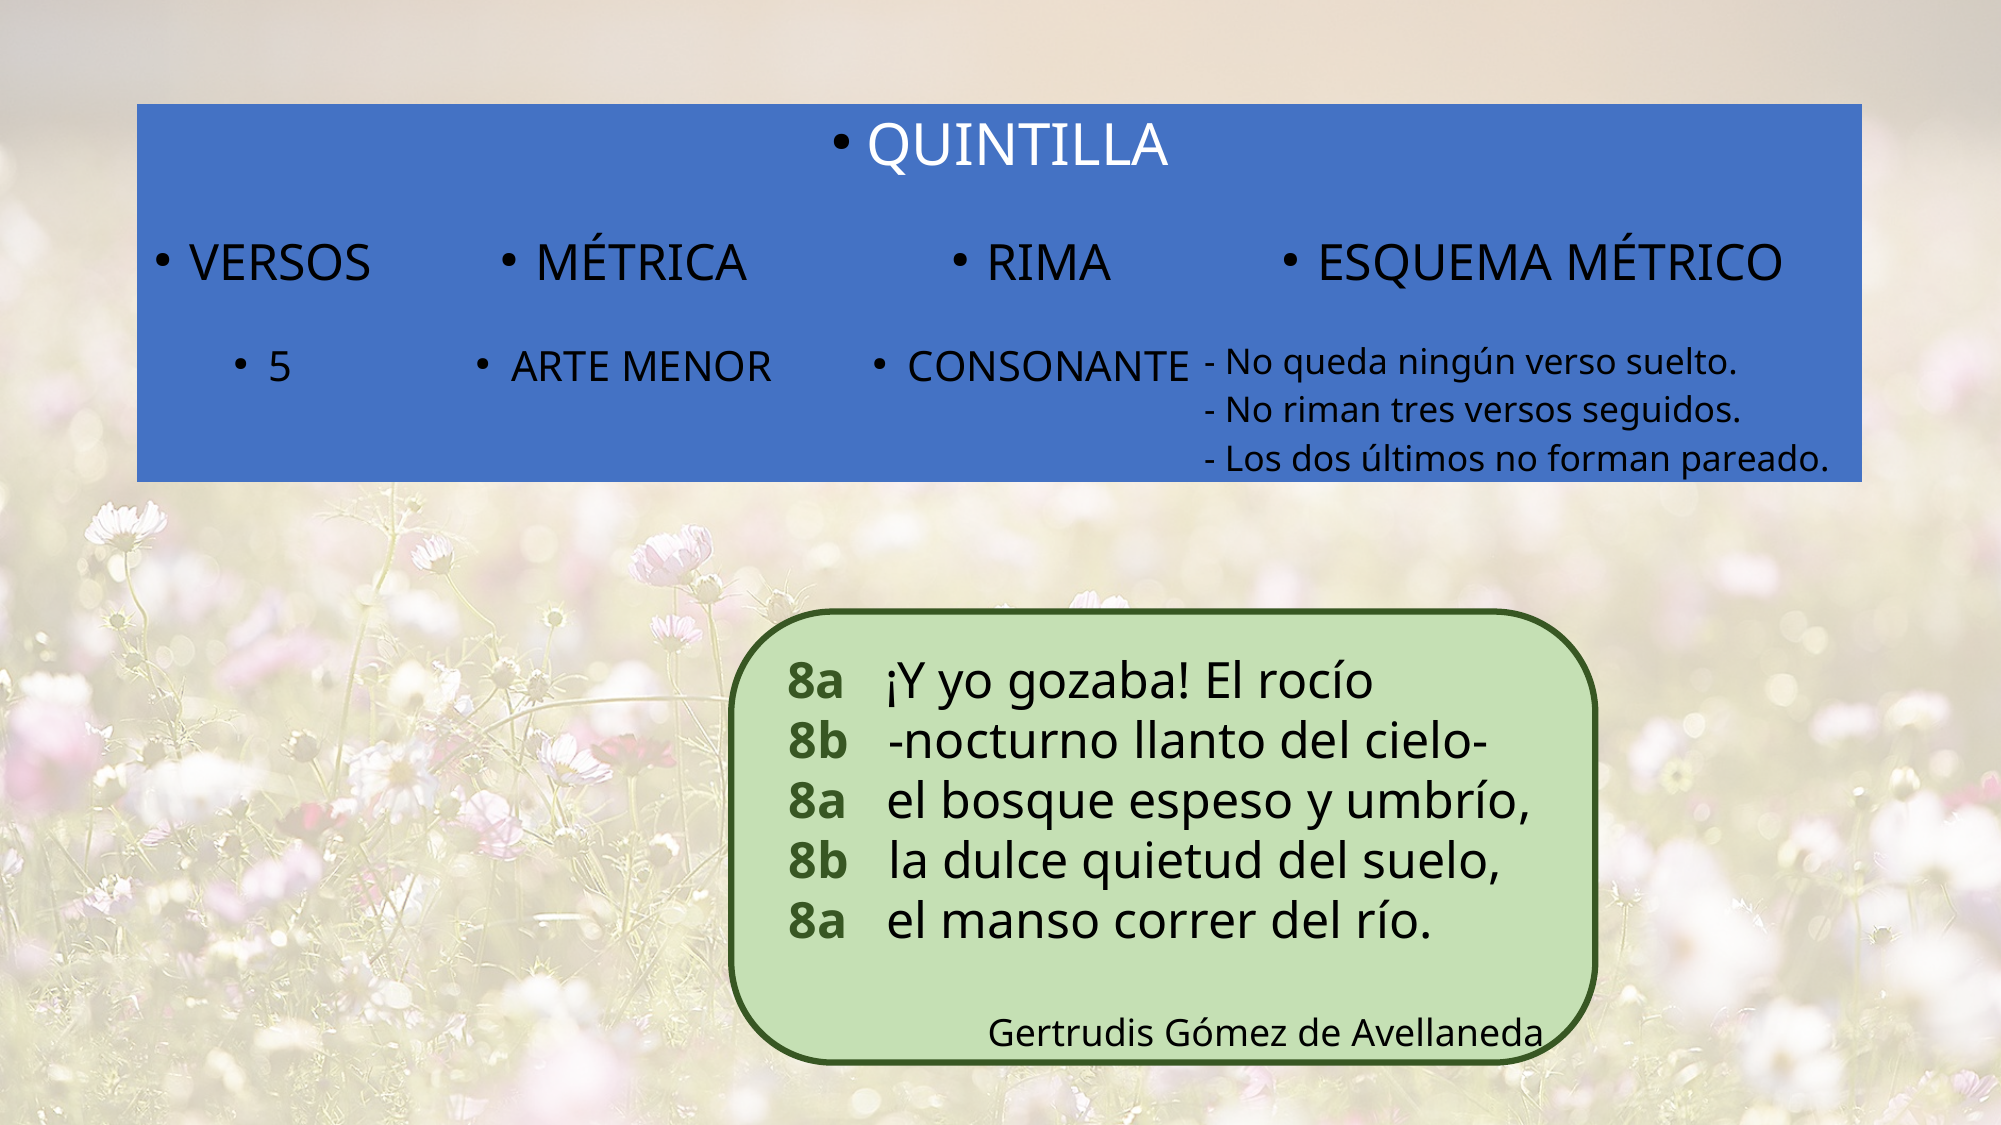

| QUINTILLA | | | |
| --- | --- | --- | --- |
| VERSOS | MÉTRICA | RIMA | ESQUEMA MÉTRICO |
| 5 | ARTE MENOR | CONSONANTE | - No queda ningún verso suelto. - No riman tres versos seguidos. - Los dos últimos no forman pareado. |
 8a ¡Y yo gozaba! El rocío 
 8b -nocturno llanto del cielo- 
 8a el bosque espeso y umbrío, 
 8b la dulce quietud del suelo,
 8a el manso correr del río.
Gertrudis Gómez de Avellaneda